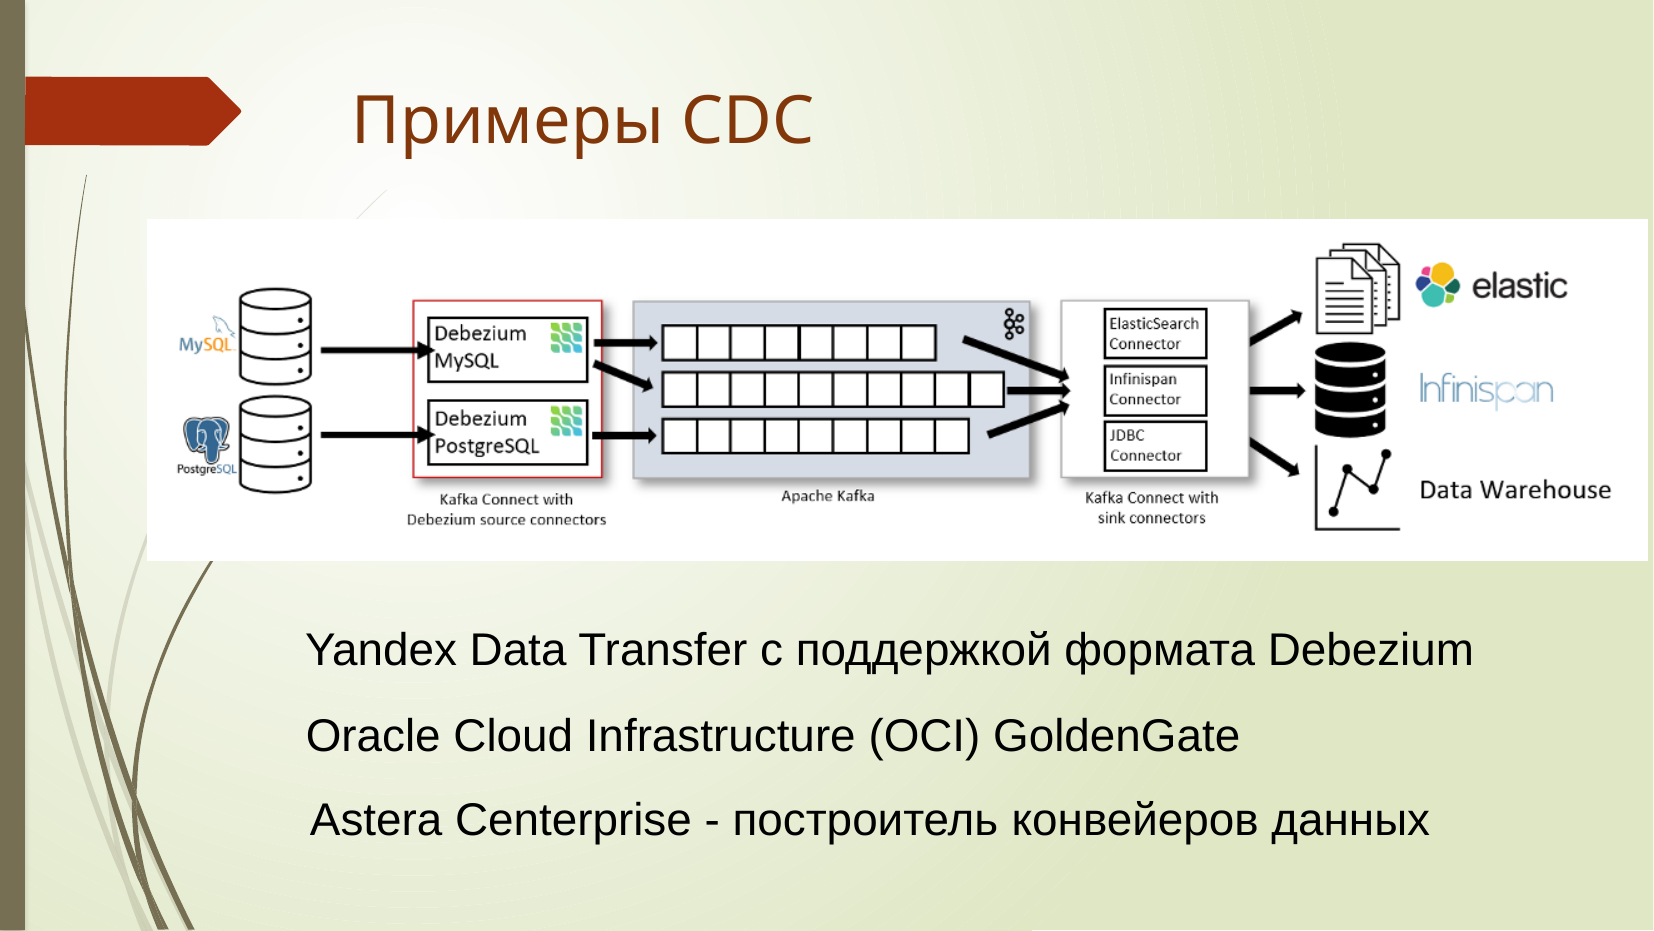

# Примеры CDC
Yandex Data Transfer с поддержкой формата Debezium
Oracle Cloud Infrastructure (OCI) GoldenGate
Astera Centerprise - построитель конвейеров данных